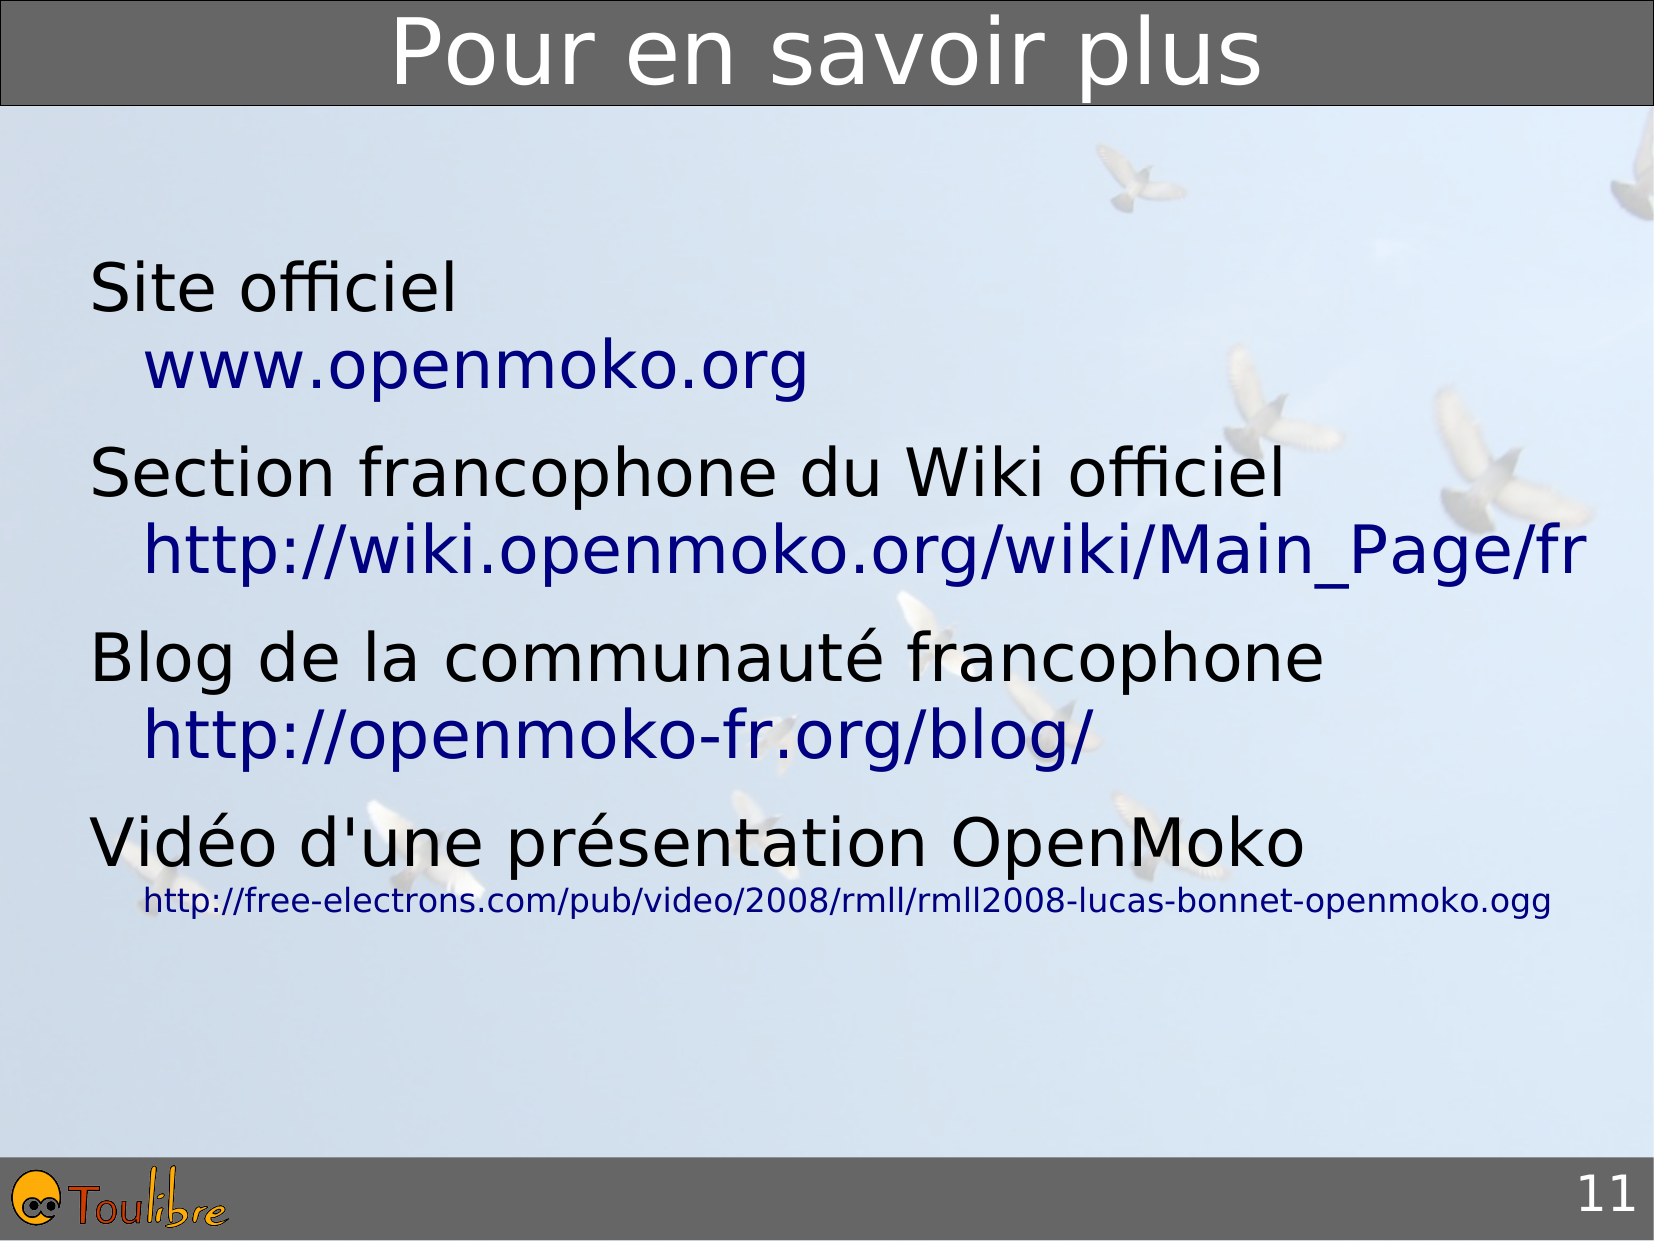

# Pour en savoir plus
Site officiel
www.openmoko.org
Section francophone du Wiki officiel
http://wiki.openmoko.org/wiki/Main_Page/fr
Blog de la communauté francophone
http://openmoko-fr.org/blog/
Vidéo d'une présentation OpenMoko
http://free-electrons.com/pub/video/2008/rmll/rmll2008-lucas-bonnet-openmoko.ogg